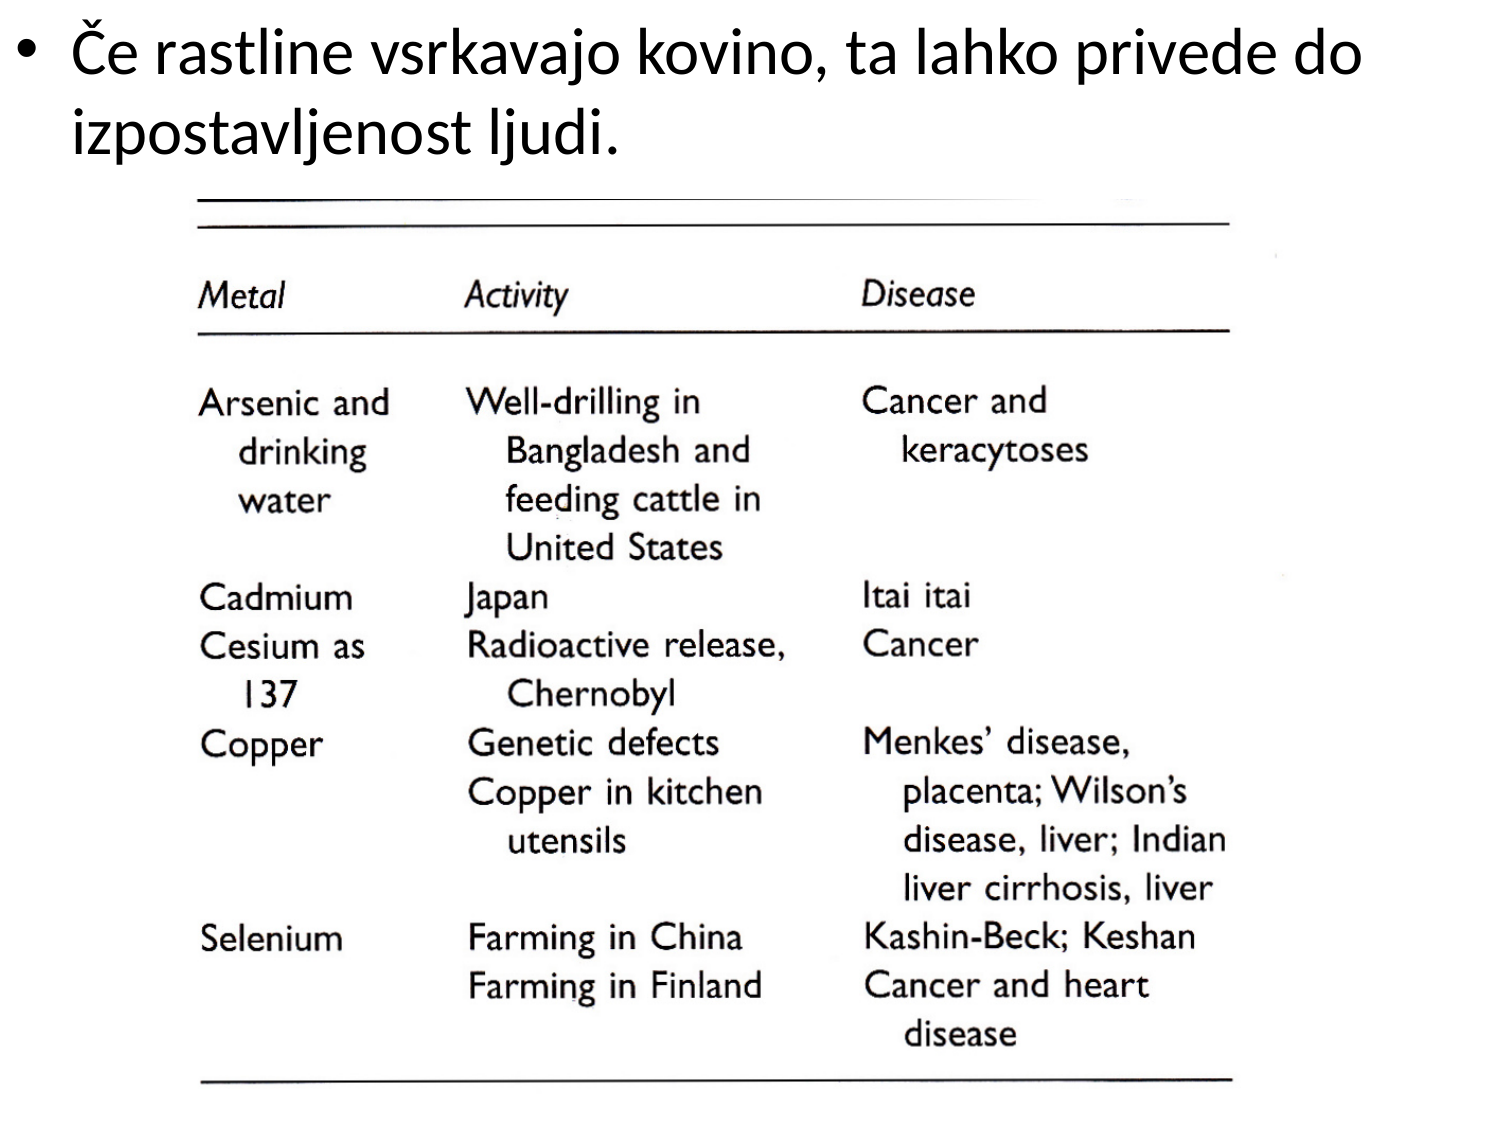

# Če rastline vsrkavajo kovino, ta lahko privede do izpostavljenost ljudi.